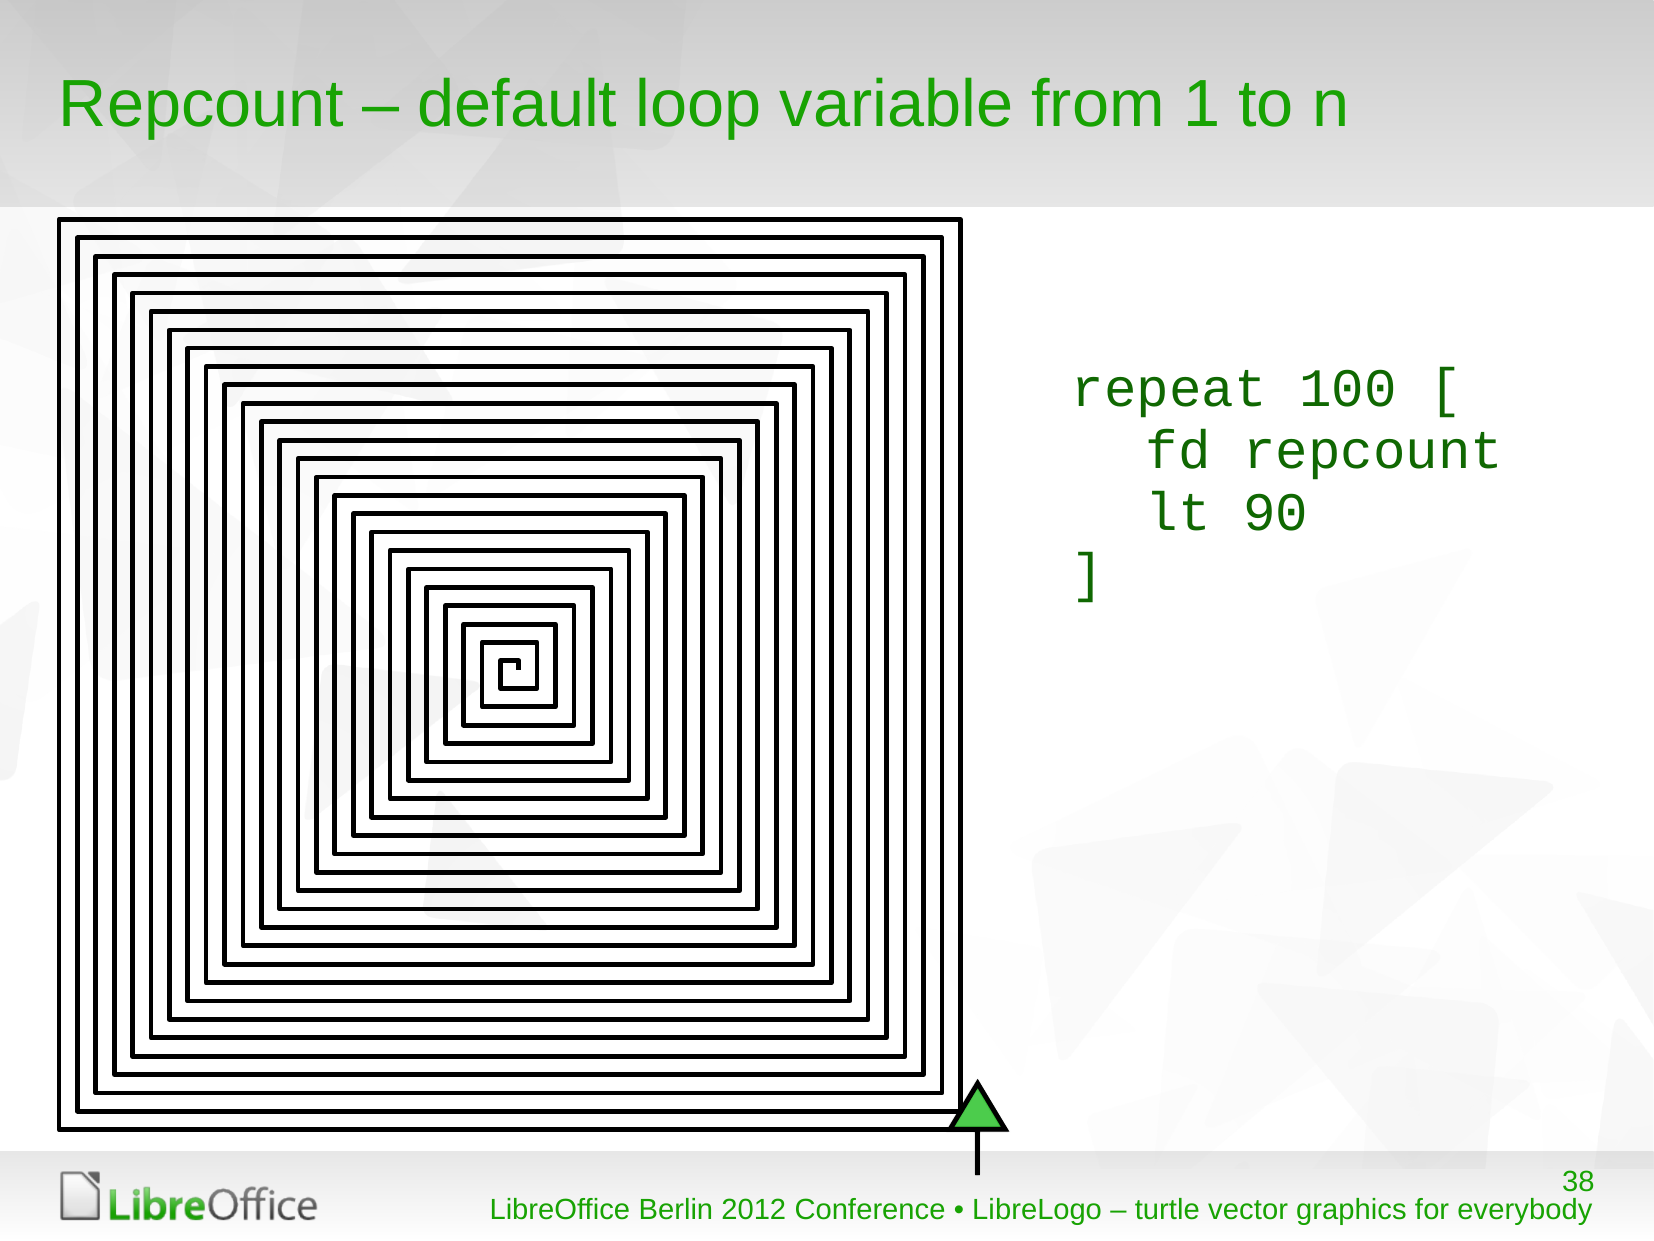

# Repcount – default loop variable from 1 to n
repeat 100 [
	fd repcount
	lt 90
]
38
LibreOffice Berlin 2012 Conference • LibreLogo – turtle vector graphics for everybody